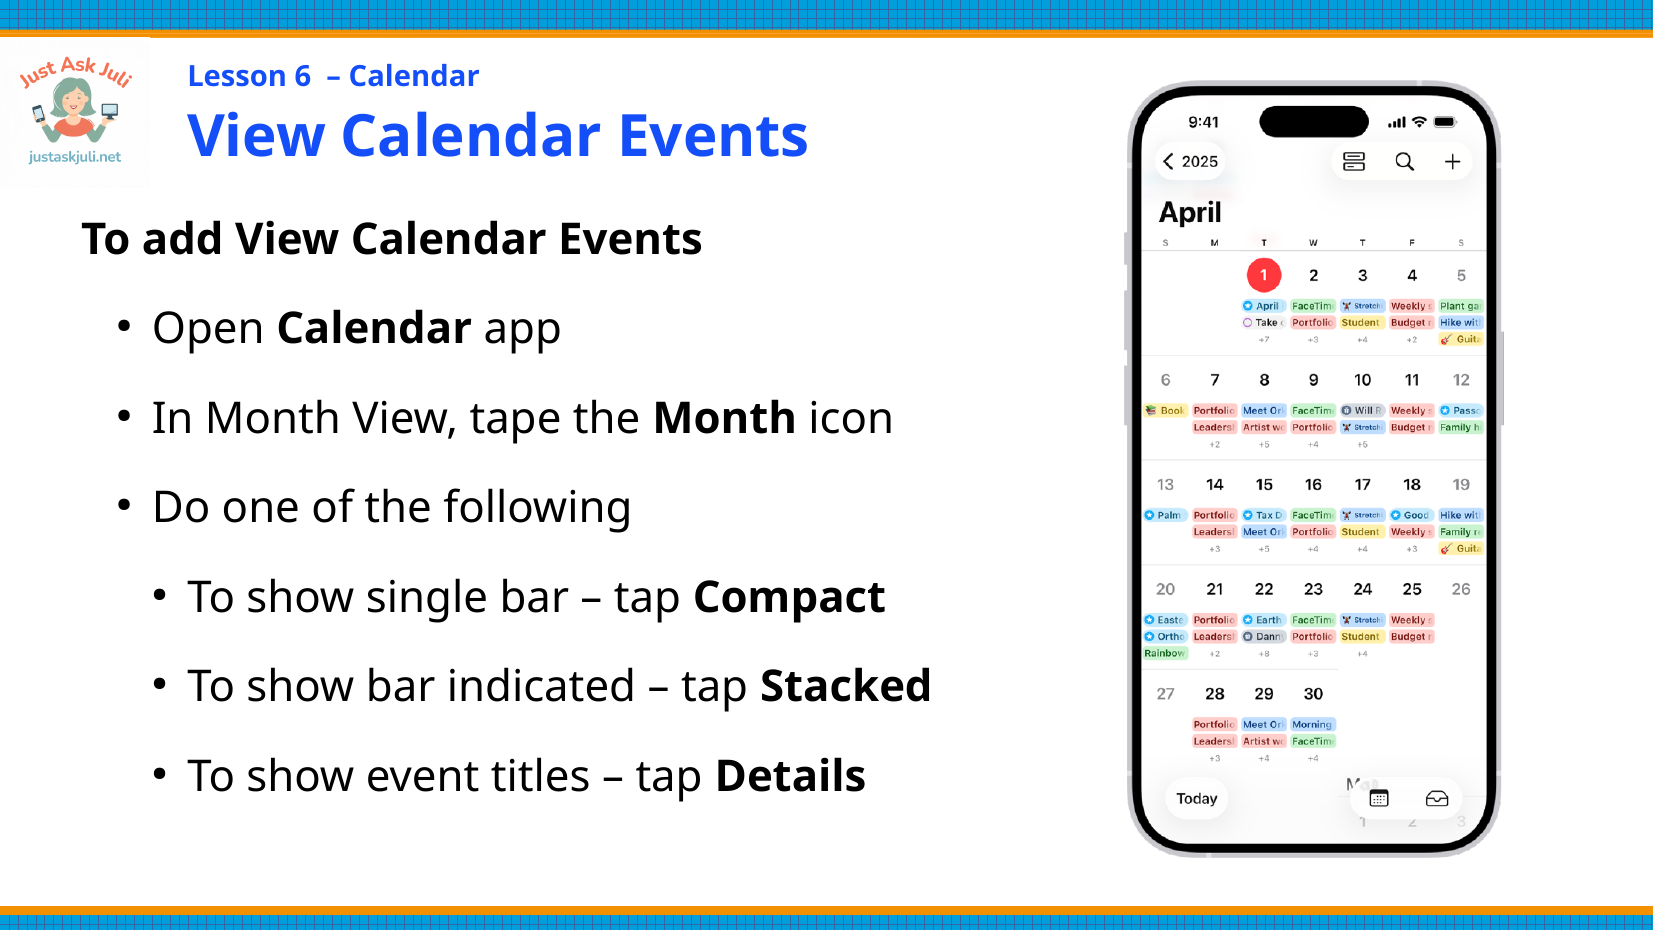

Lesson 6 – Calendar
View Calendar Events
To add View Calendar Events
Open Calendar app
In Month View, tape the Month icon
Do one of the following
To show single bar – tap Compact
To show bar indicated – tap Stacked
To show event titles – tap Details